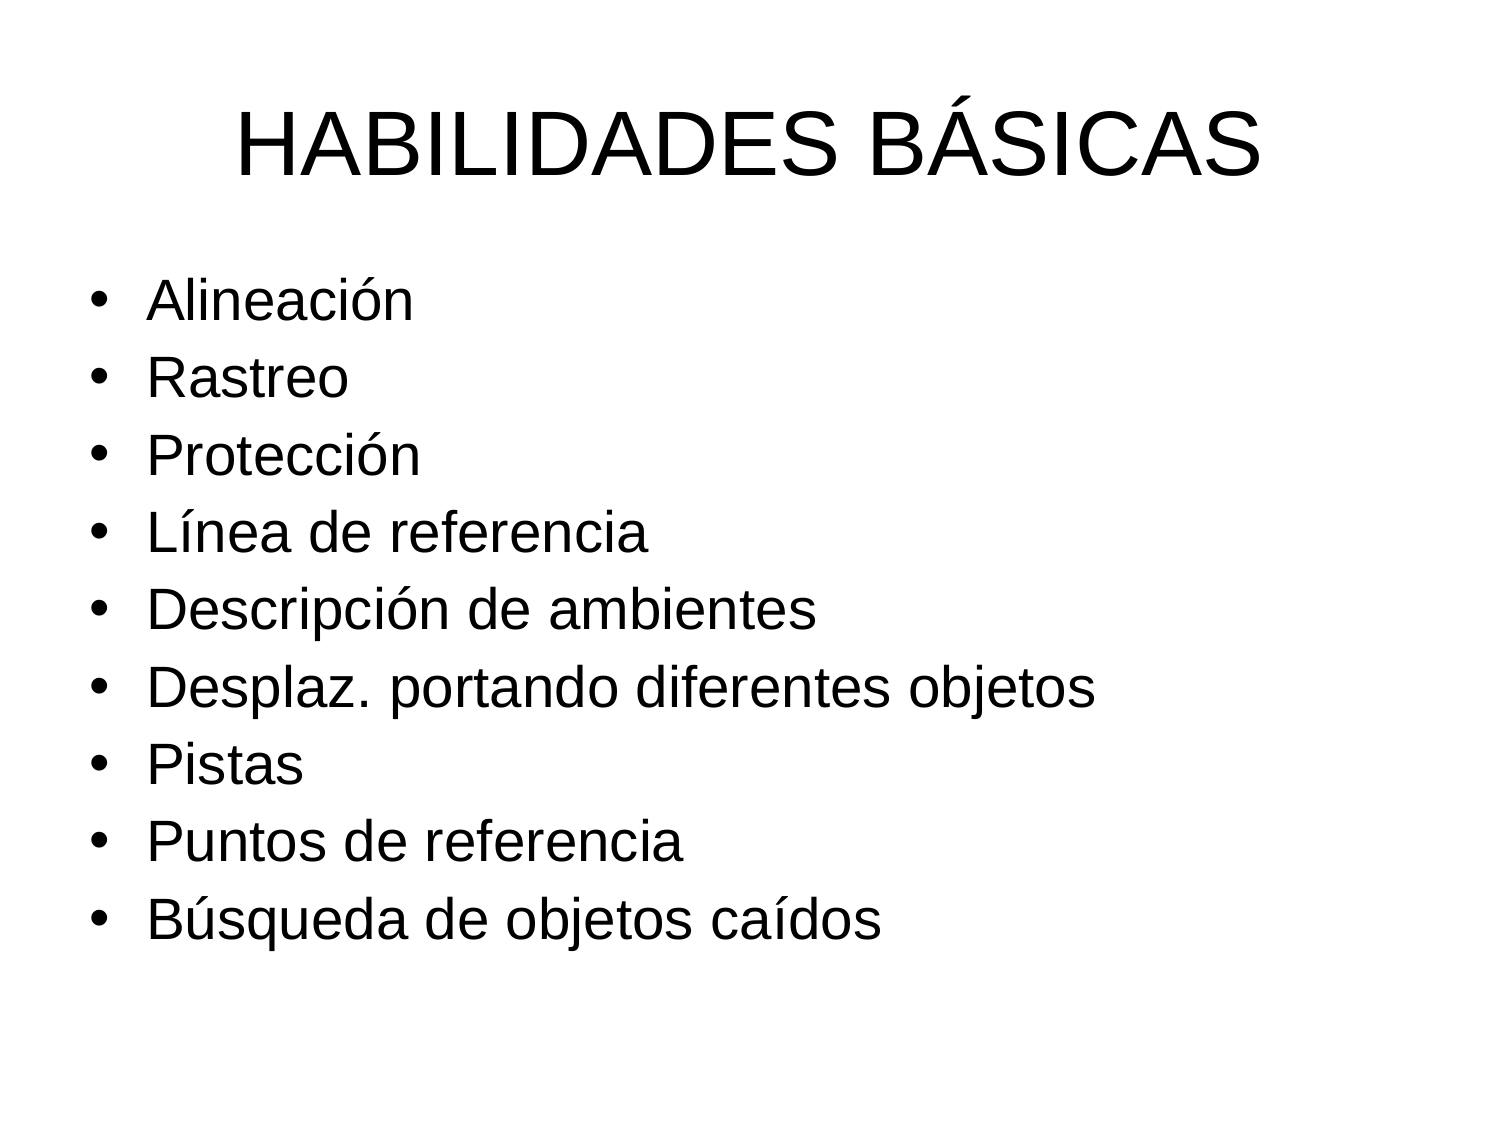

# HABILIDADES BÁSICAS
Alineación
Rastreo
Protección
Línea de referencia
Descripción de ambientes
Desplaz. portando diferentes objetos
Pistas
Puntos de referencia
Búsqueda de objetos caídos